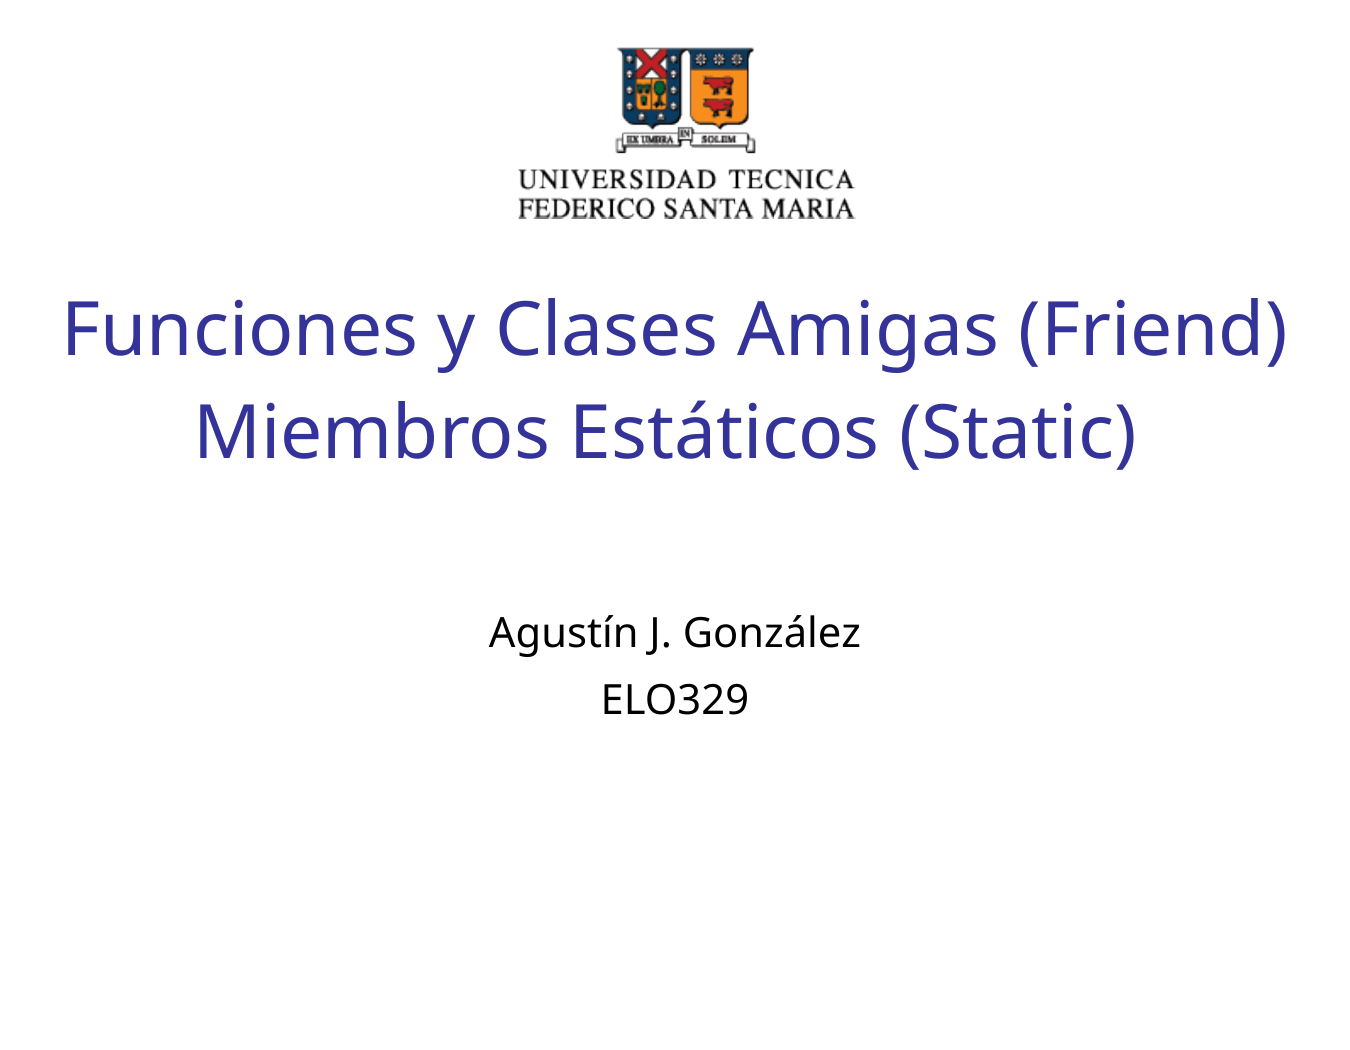

# Funciones y Clases Amigas (Friend)‏ Miembros Estáticos (Static)
Agustín J. González
ELO329